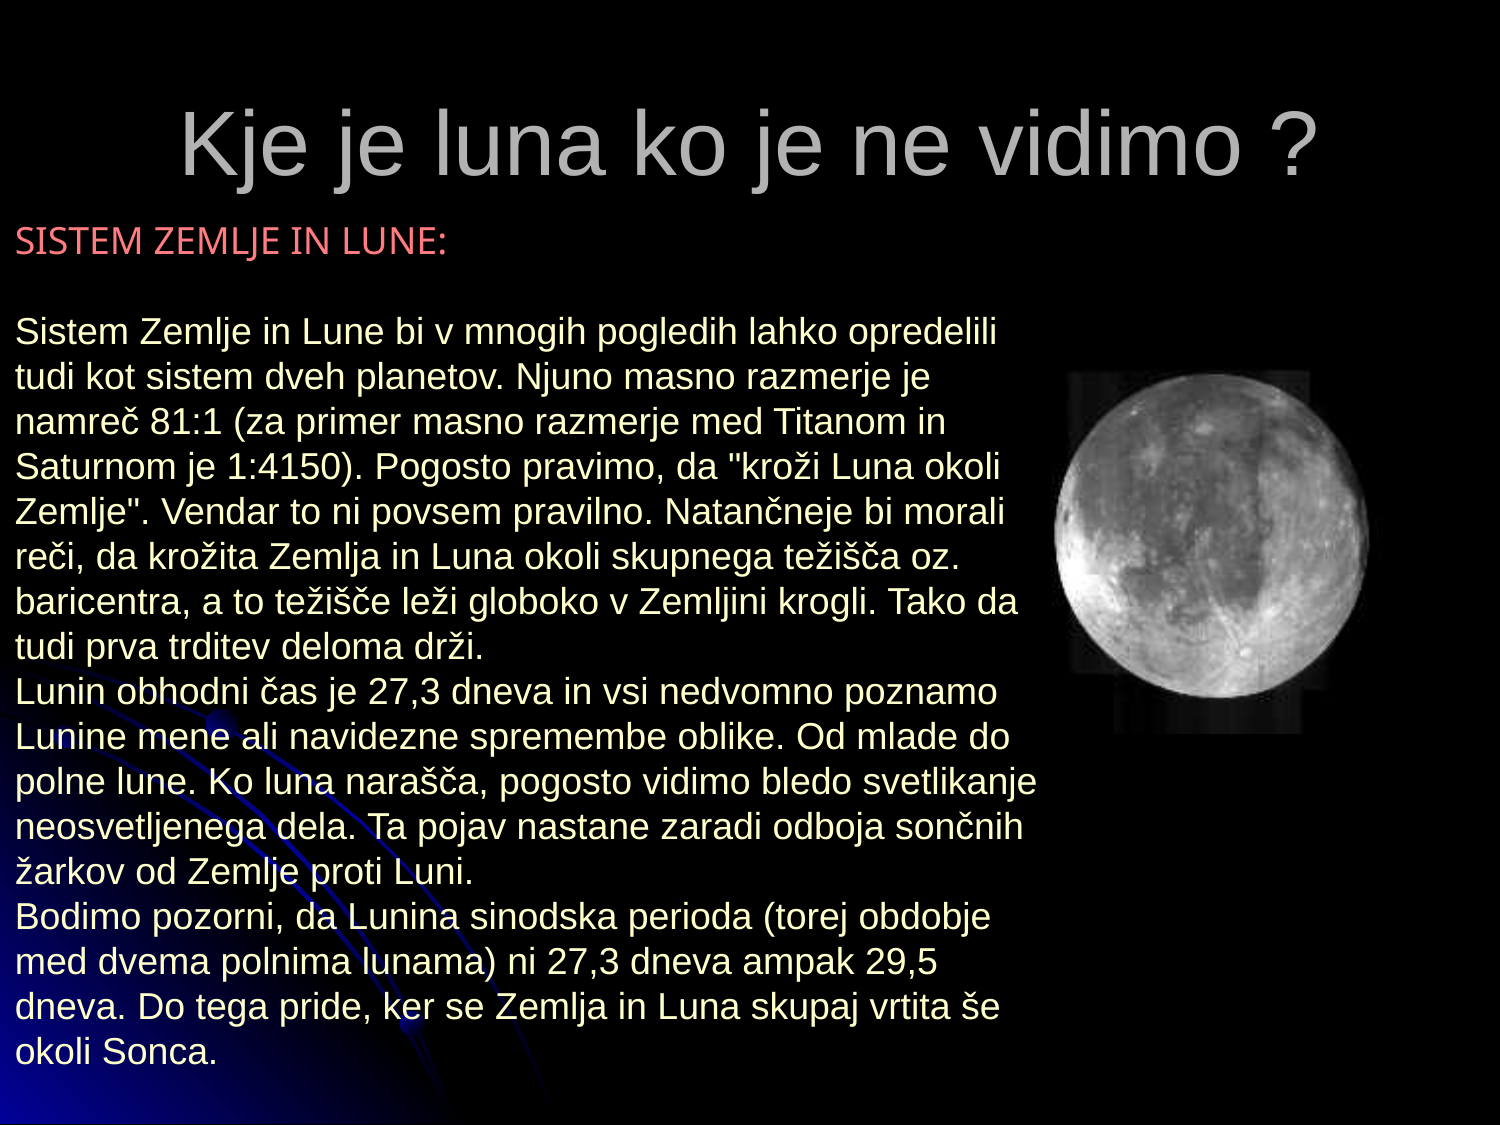

# Kje je luna ko je ne vidimo ?
SISTEM ZEMLJE IN LUNE:
Sistem Zemlje in Lune bi v mnogih pogledih lahko opredelili tudi kot sistem dveh planetov. Njuno masno razmerje je namreč 81:1 (za primer masno razmerje med Titanom in Saturnom je 1:4150). Pogosto pravimo, da "kroži Luna okoli Zemlje". Vendar to ni povsem pravilno. Natančneje bi morali reči, da krožita Zemlja in Luna okoli skupnega težišča oz. baricentra, a to težišče leži globoko v Zemljini krogli. Tako da tudi prva trditev deloma drži.
Lunin obhodni čas je 27,3 dneva in vsi nedvomno poznamo Lunine mene ali navidezne spremembe oblike. Od mlade do polne lune. Ko luna narašča, pogosto vidimo bledo svetlikanje neosvetljenega dela. Ta pojav nastane zaradi odboja sončnih žarkov od Zemlje proti Luni.
Bodimo pozorni, da Lunina sinodska perioda (torej obdobje med dvema polnima lunama) ni 27,3 dneva ampak 29,5 dneva. Do tega pride, ker se Zemlja in Luna skupaj vrtita še okoli Sonca.